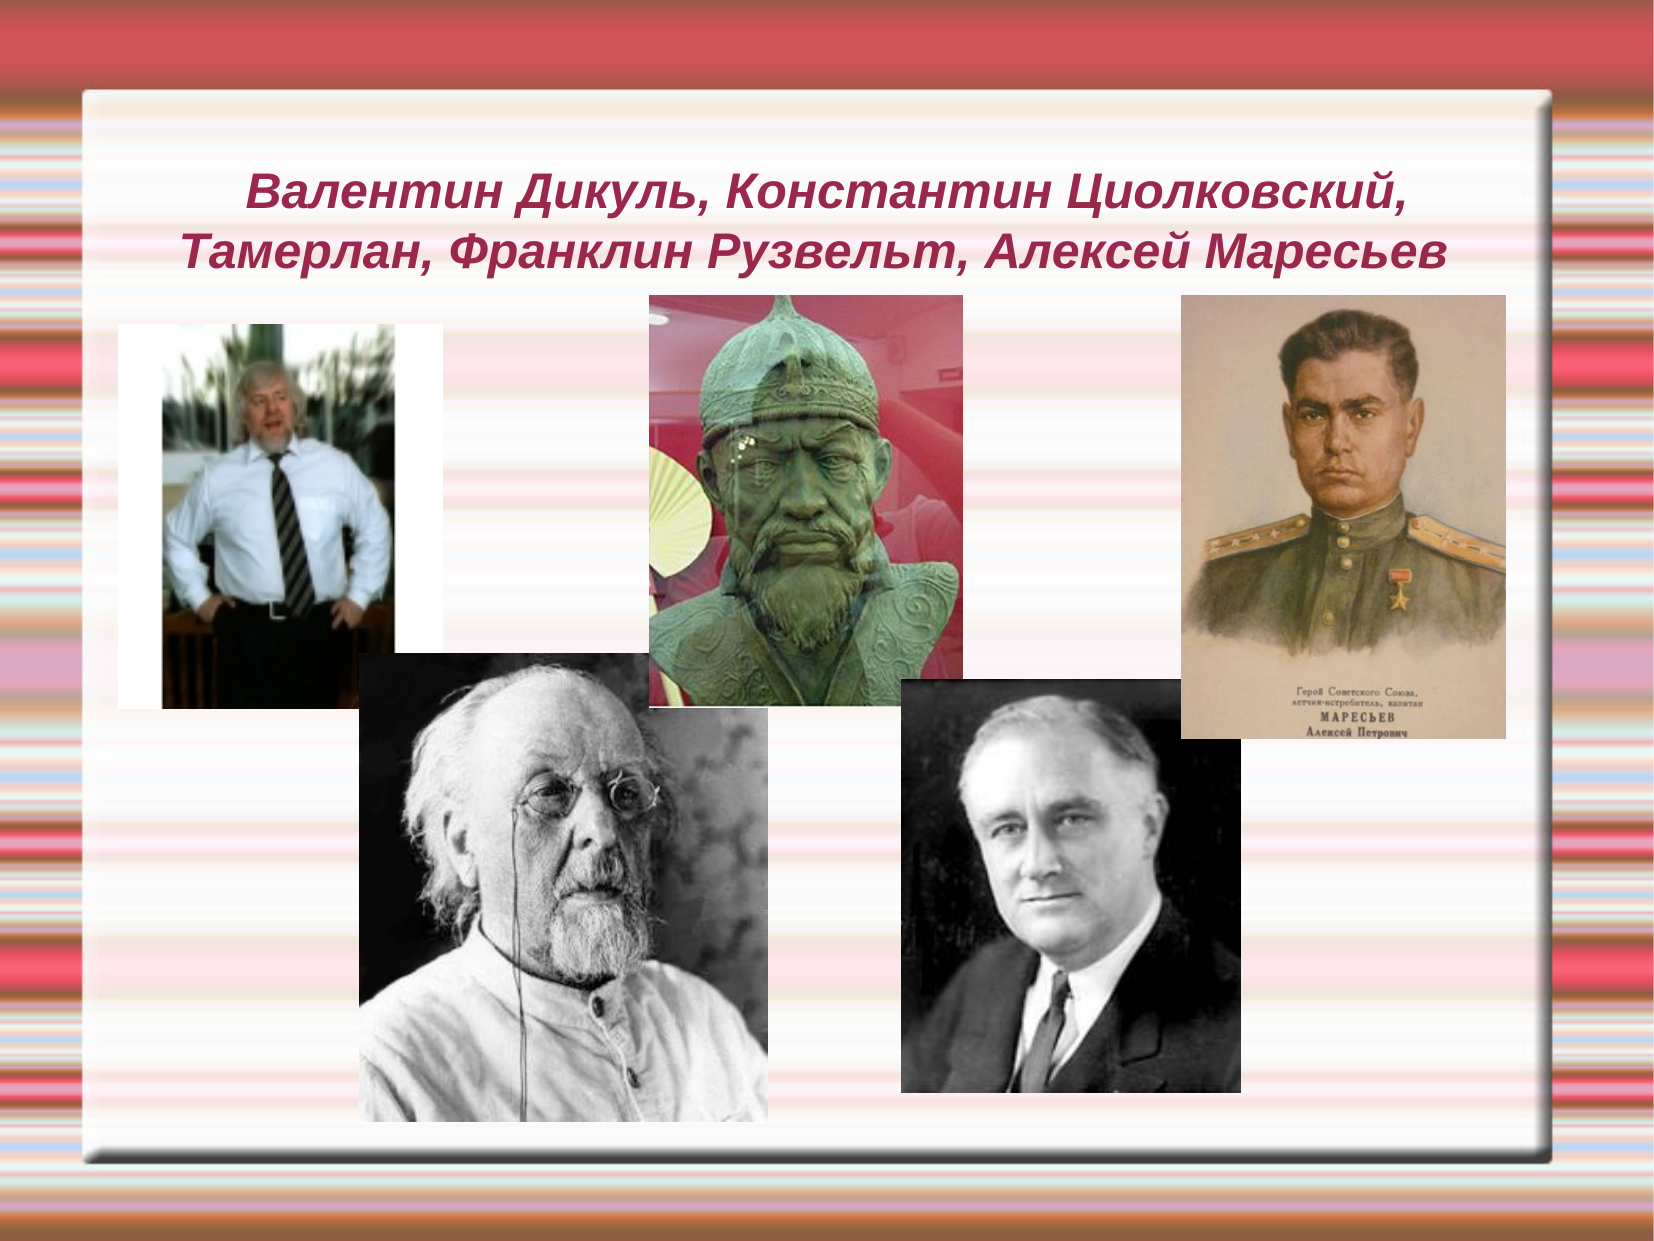

# Валентин Дикуль, Константин Циолковский, Тамерлан, Франклин Рузвельт, Алексей Маресьев